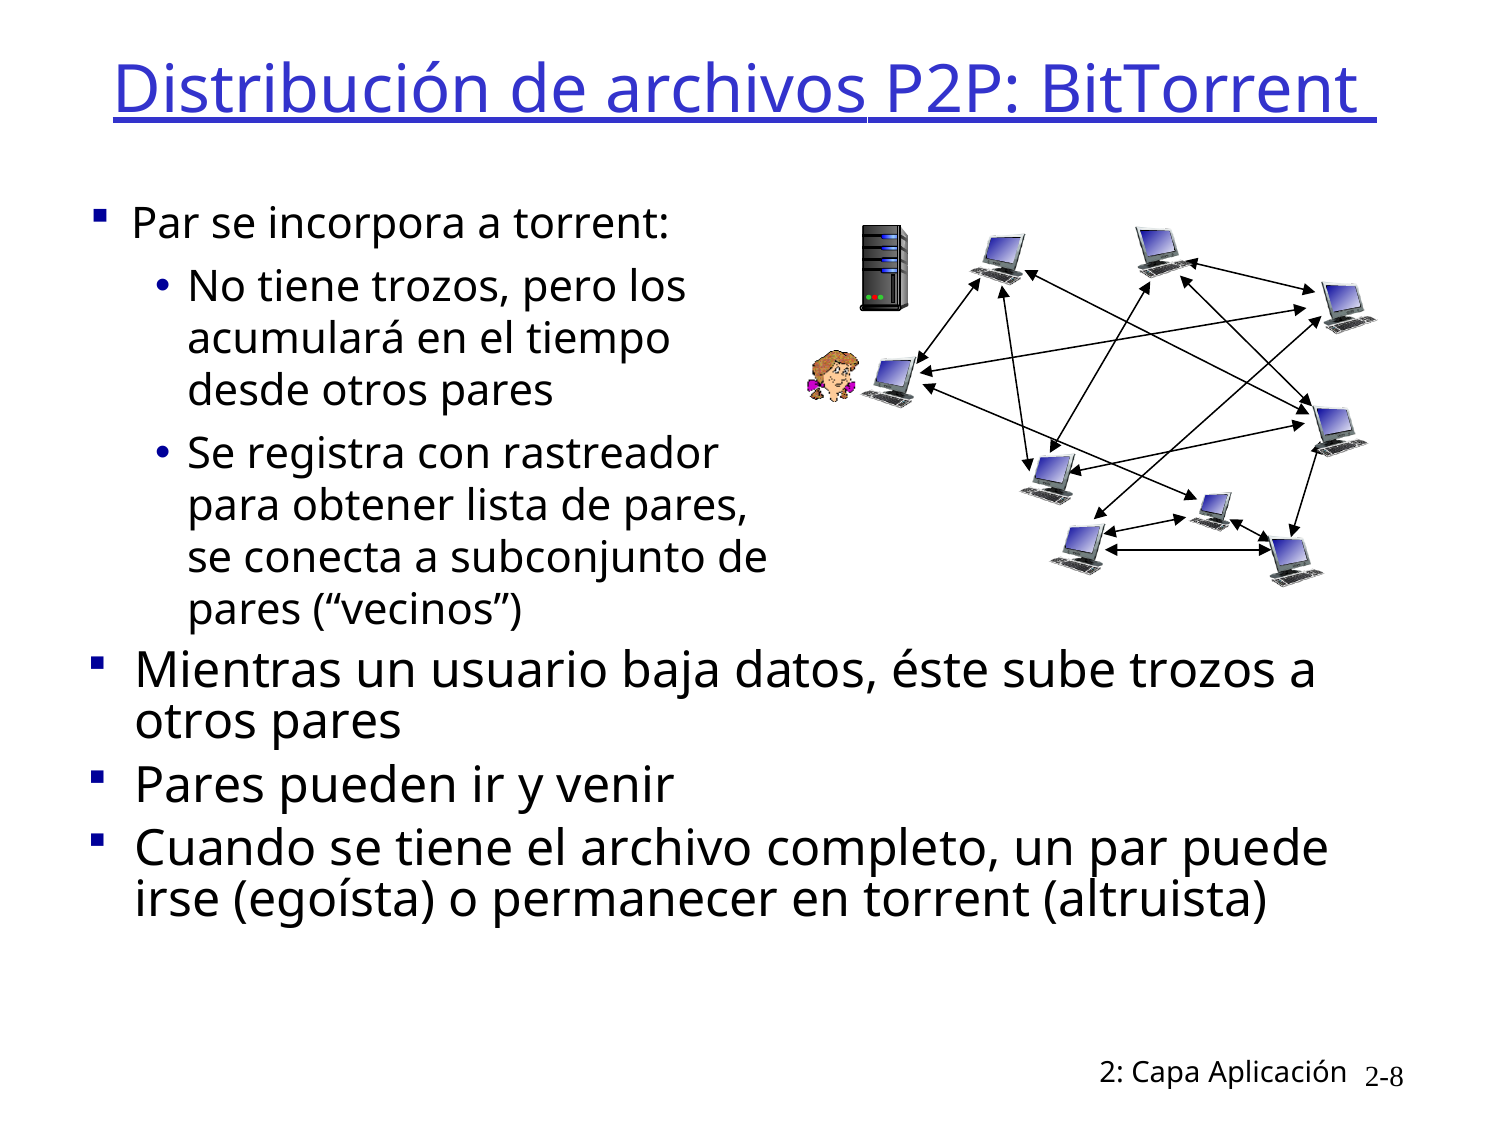

Distribución de archivos P2P: BitTorrent
# Par se incorpora a torrent:
No tiene trozos, pero los acumulará en el tiempo desde otros pares
Se registra con rastreador para obtener lista de pares, se conecta a subconjunto de pares (“vecinos”)
Mientras un usuario baja datos, éste sube trozos a otros pares
Pares pueden ir y venir
Cuando se tiene el archivo completo, un par puede irse (egoísta) o permanecer en torrent (altruista)